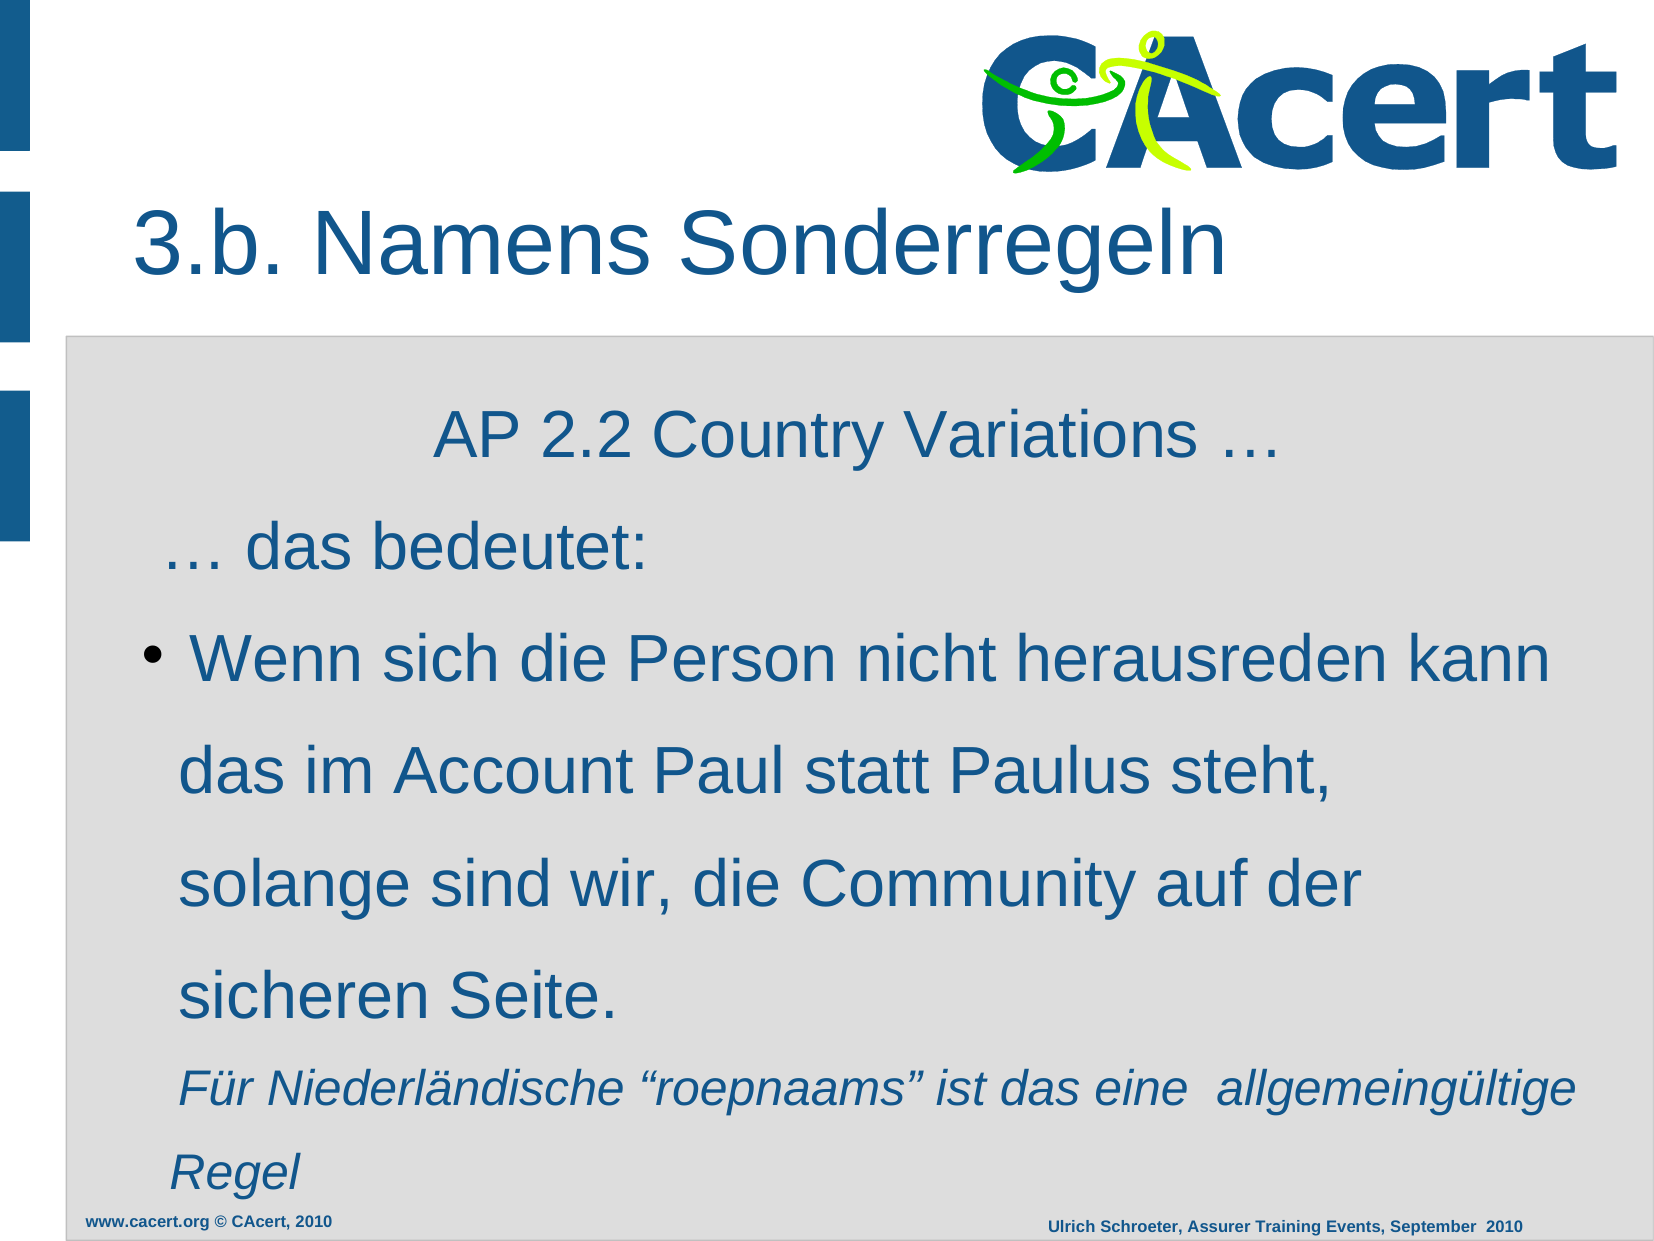

3.b. Namens Sonderregeln
AP 2.2 Country Variations …
 … das bedeutet:
 Wenn sich die Person nicht herausreden kann
 das im Account Paul statt Paulus steht,
 solange sind wir, die Community auf der
 sicheren Seite.
 Für Niederländische “roepnaams” ist das eine allgemeingültige
 Regel